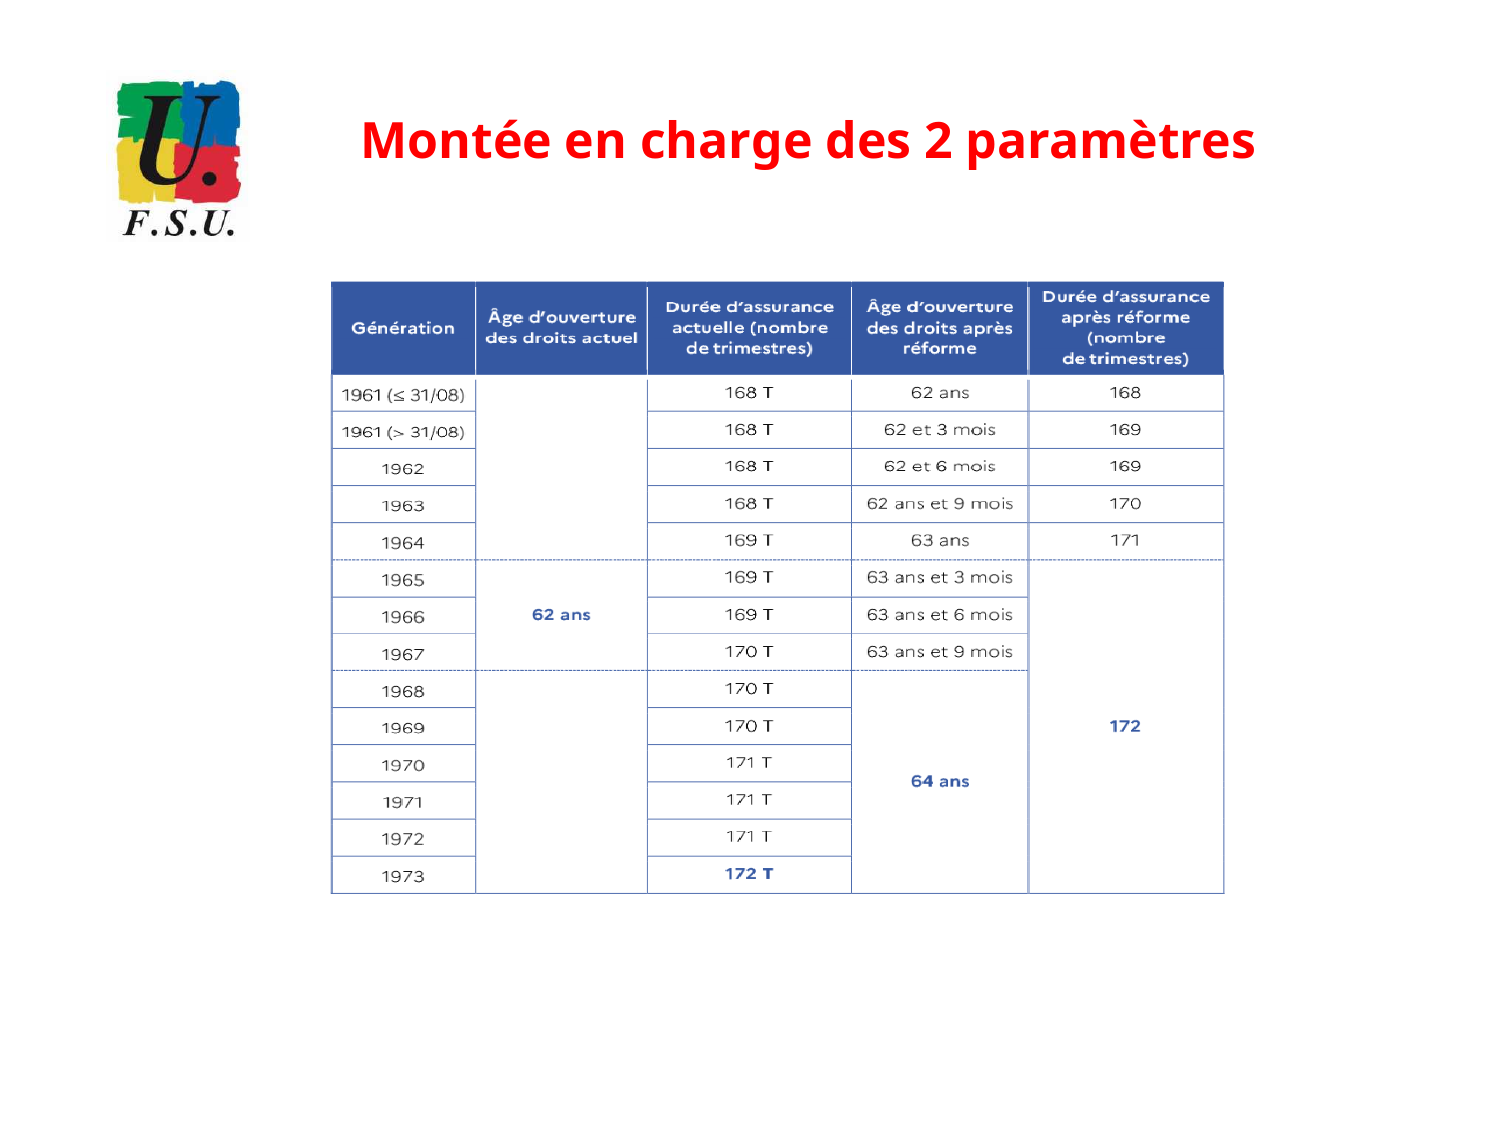

# Montée en charge des 2 paramètres